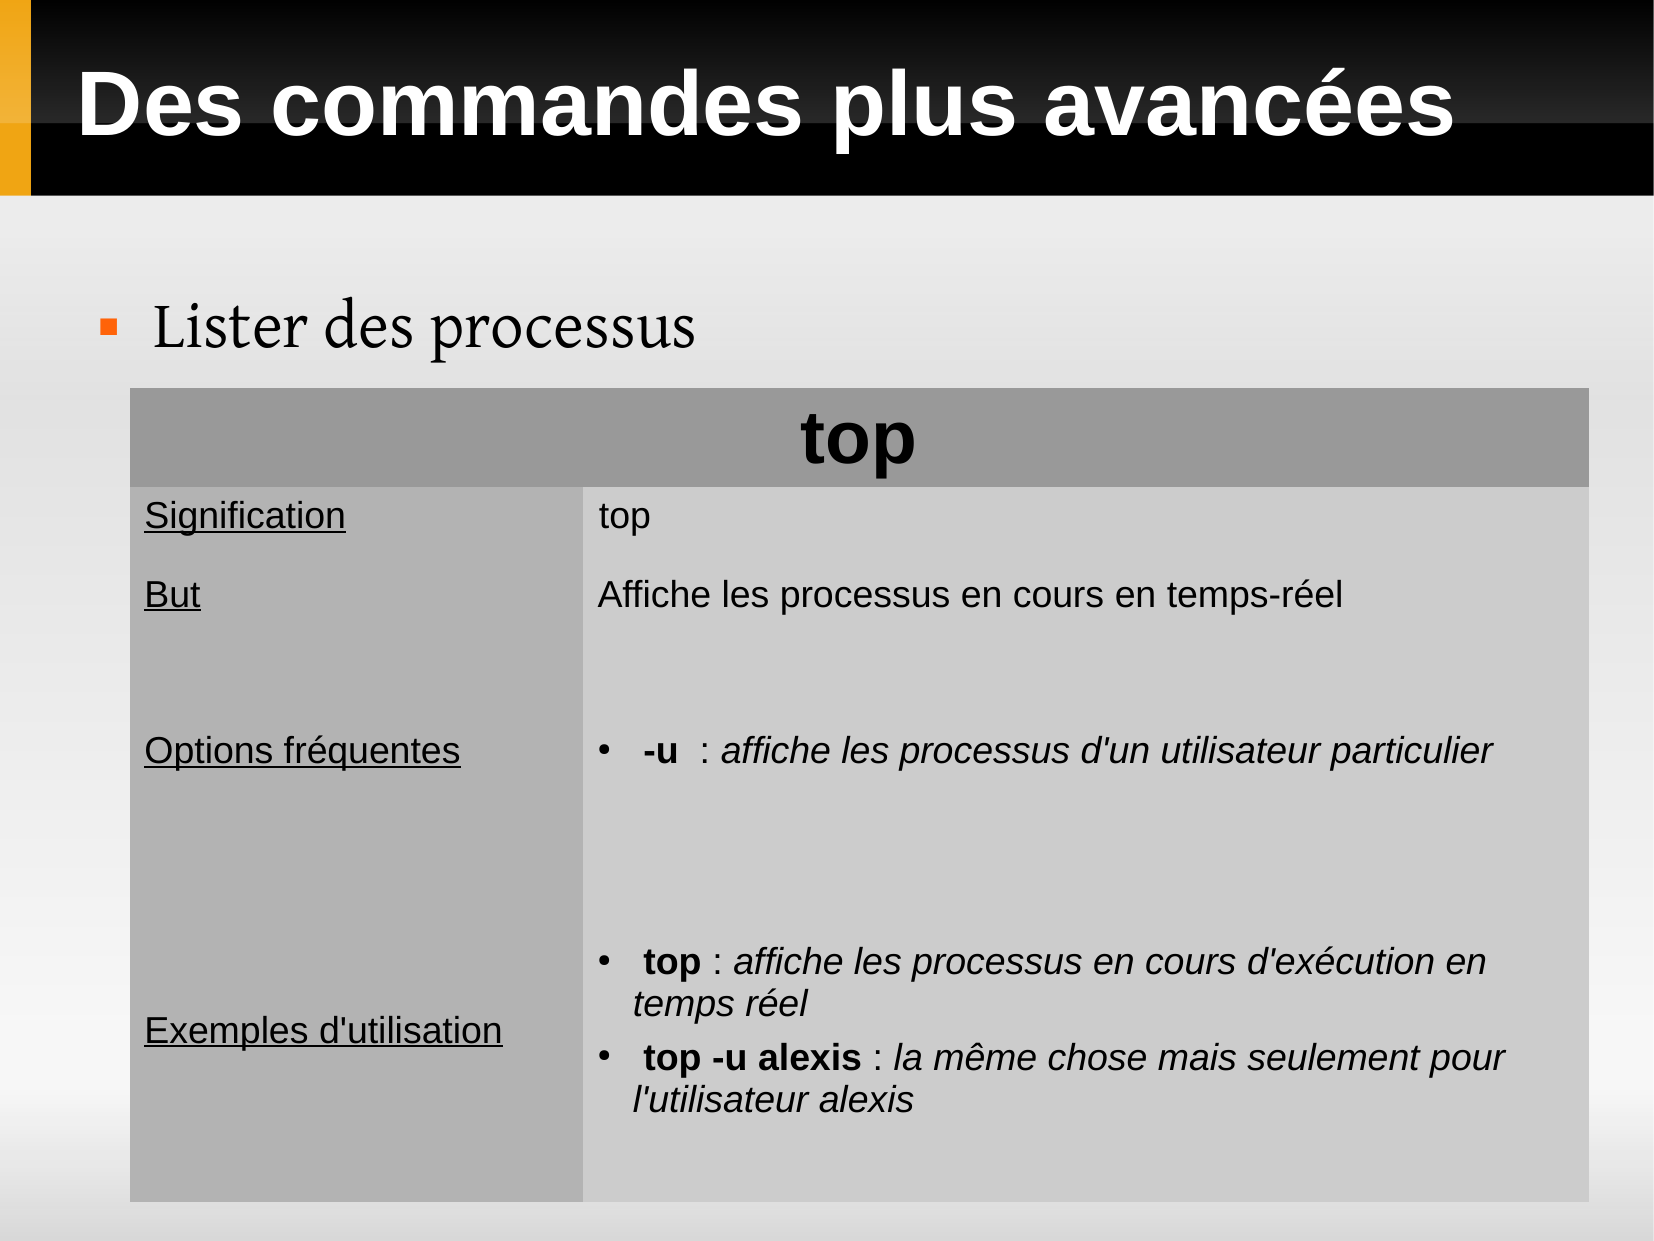

# Des commandes plus avancées
Lister des processus
| top | |
| --- | --- |
| Signification | top |
| But | Affiche les processus en cours en temps-réel |
| Options fréquentes | -u : affiche les processus d'un utilisateur particulier |
| Exemples d'utilisation | top : affiche les processus en cours d'exécution en temps réel top -u alexis : la même chose mais seulement pour l'utilisateur alexis |